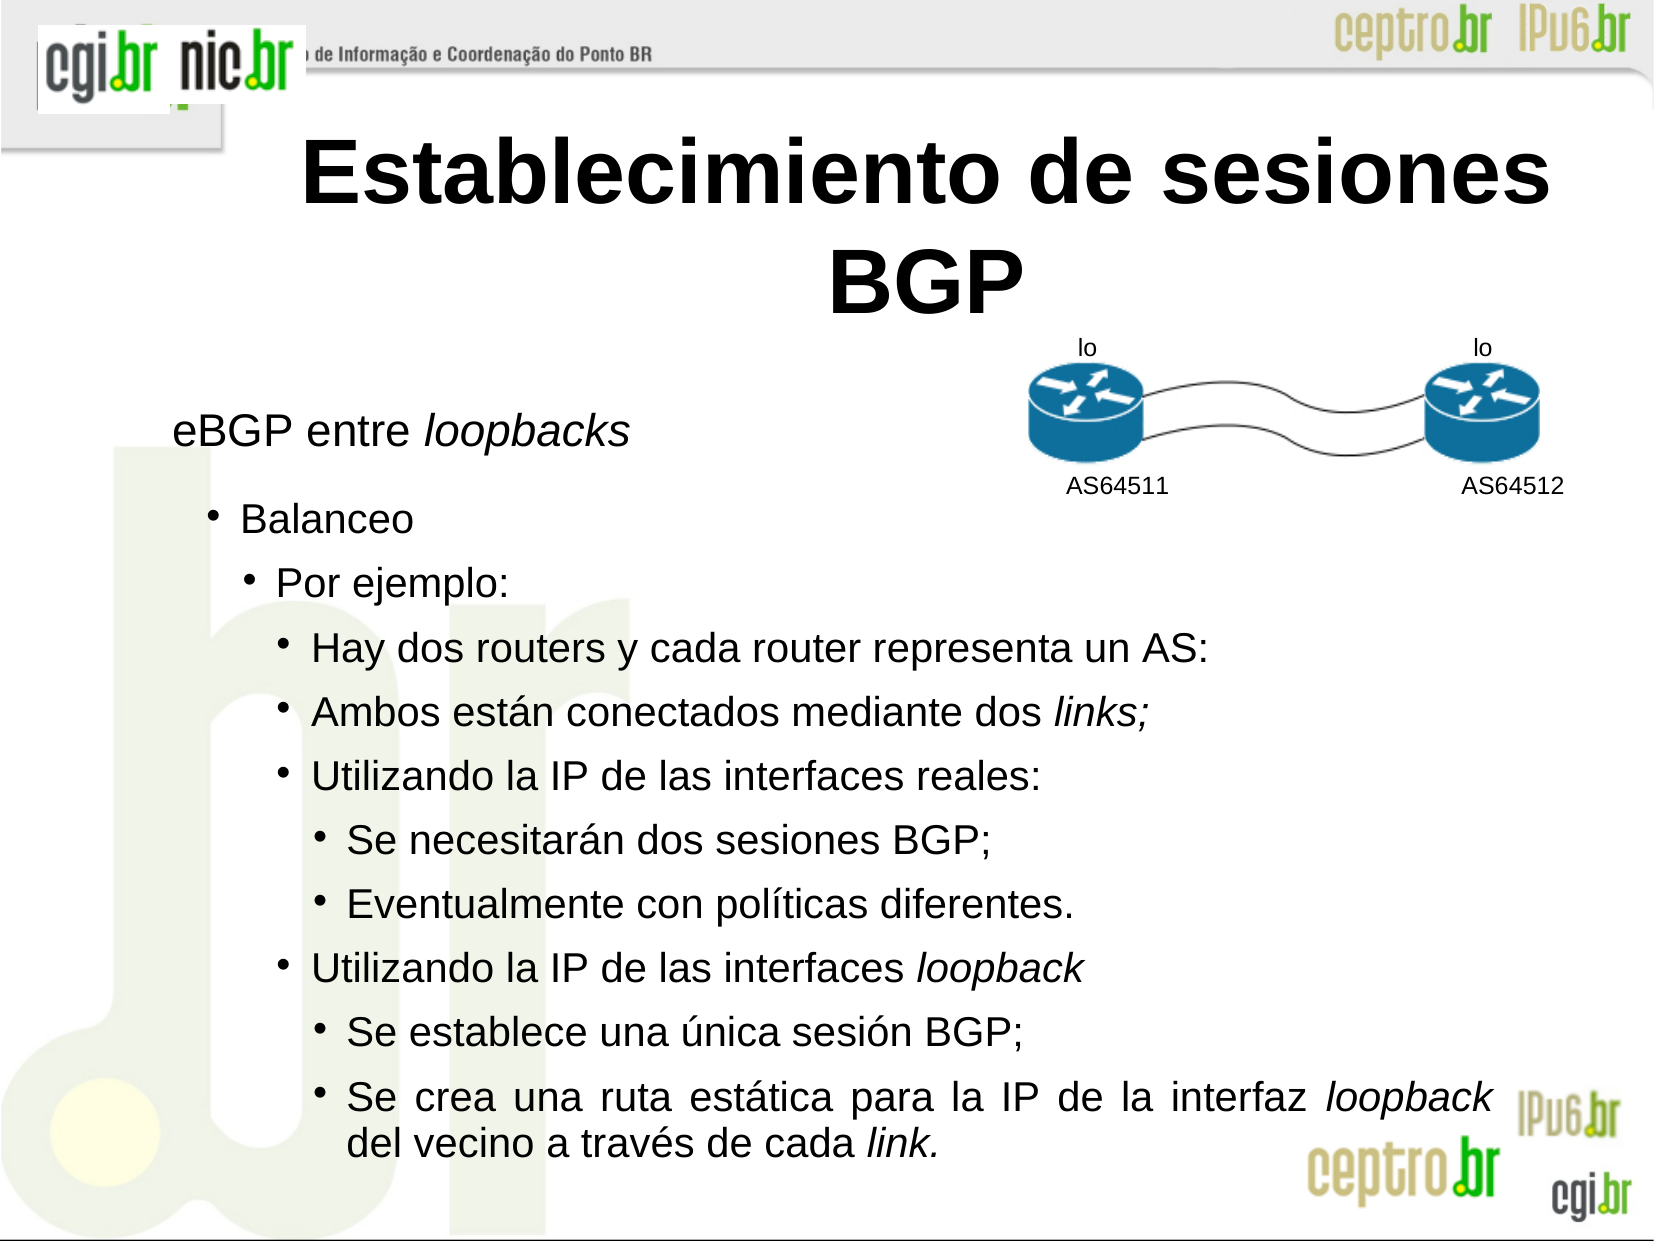

Establecimiento de sesiones BGP
lo
lo
AS64511
AS64512
eBGP entre loopbacks
Balanceo
Por ejemplo:
Hay dos routers y cada router representa un AS:
Ambos están conectados mediante dos links;
Utilizando la IP de las interfaces reales:
Se necesitarán dos sesiones BGP;
Eventualmente con políticas diferentes.
Utilizando la IP de las interfaces loopback
Se establece una única sesión BGP;
Se crea una ruta estática para la IP de la interfaz loopback del vecino a través de cada link.